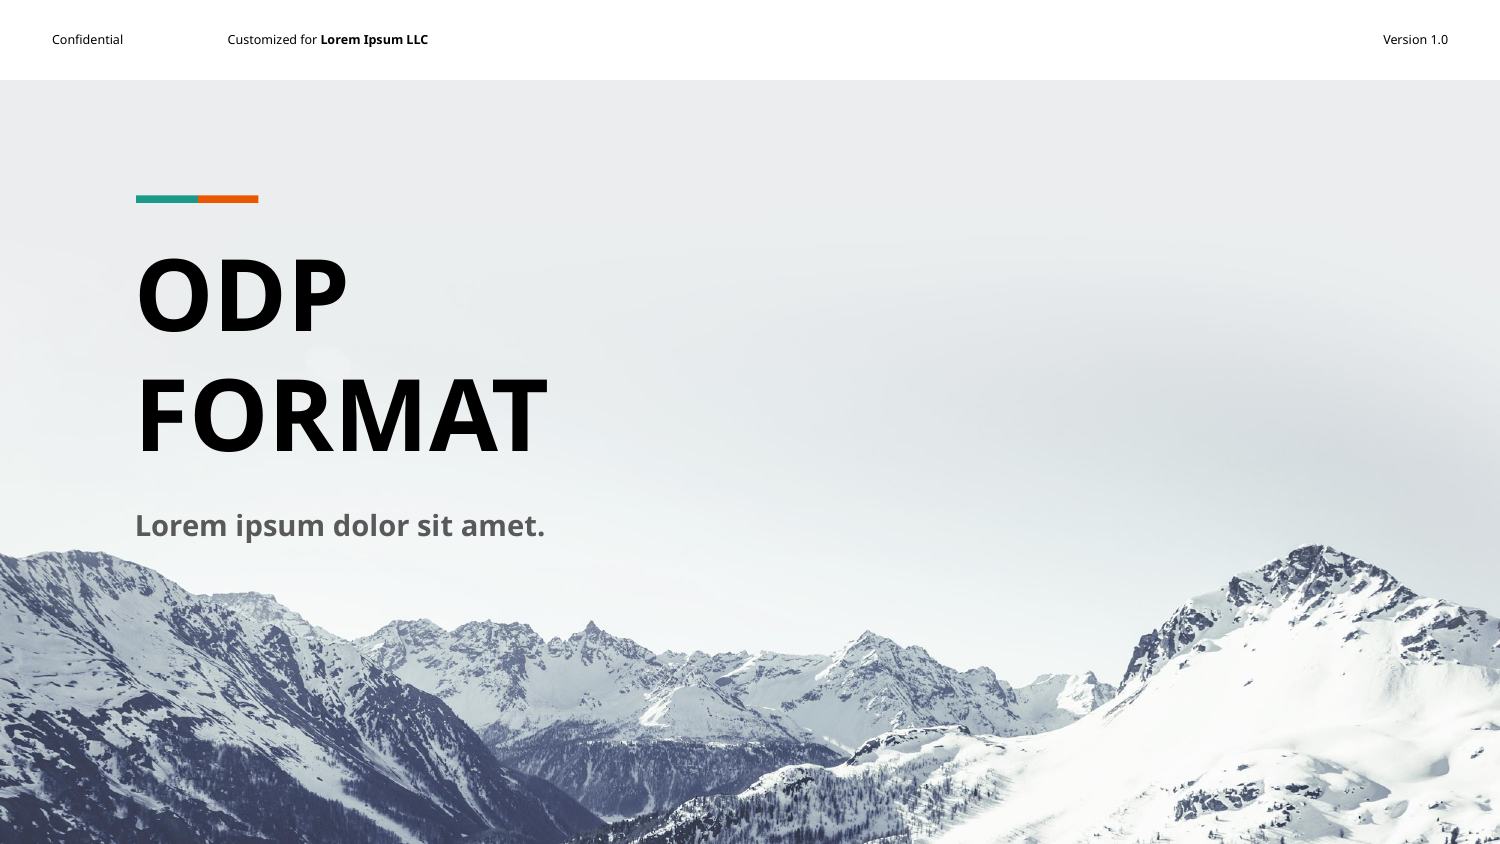

# ODP FORMAT
Lorem ipsum dolor sit amet.